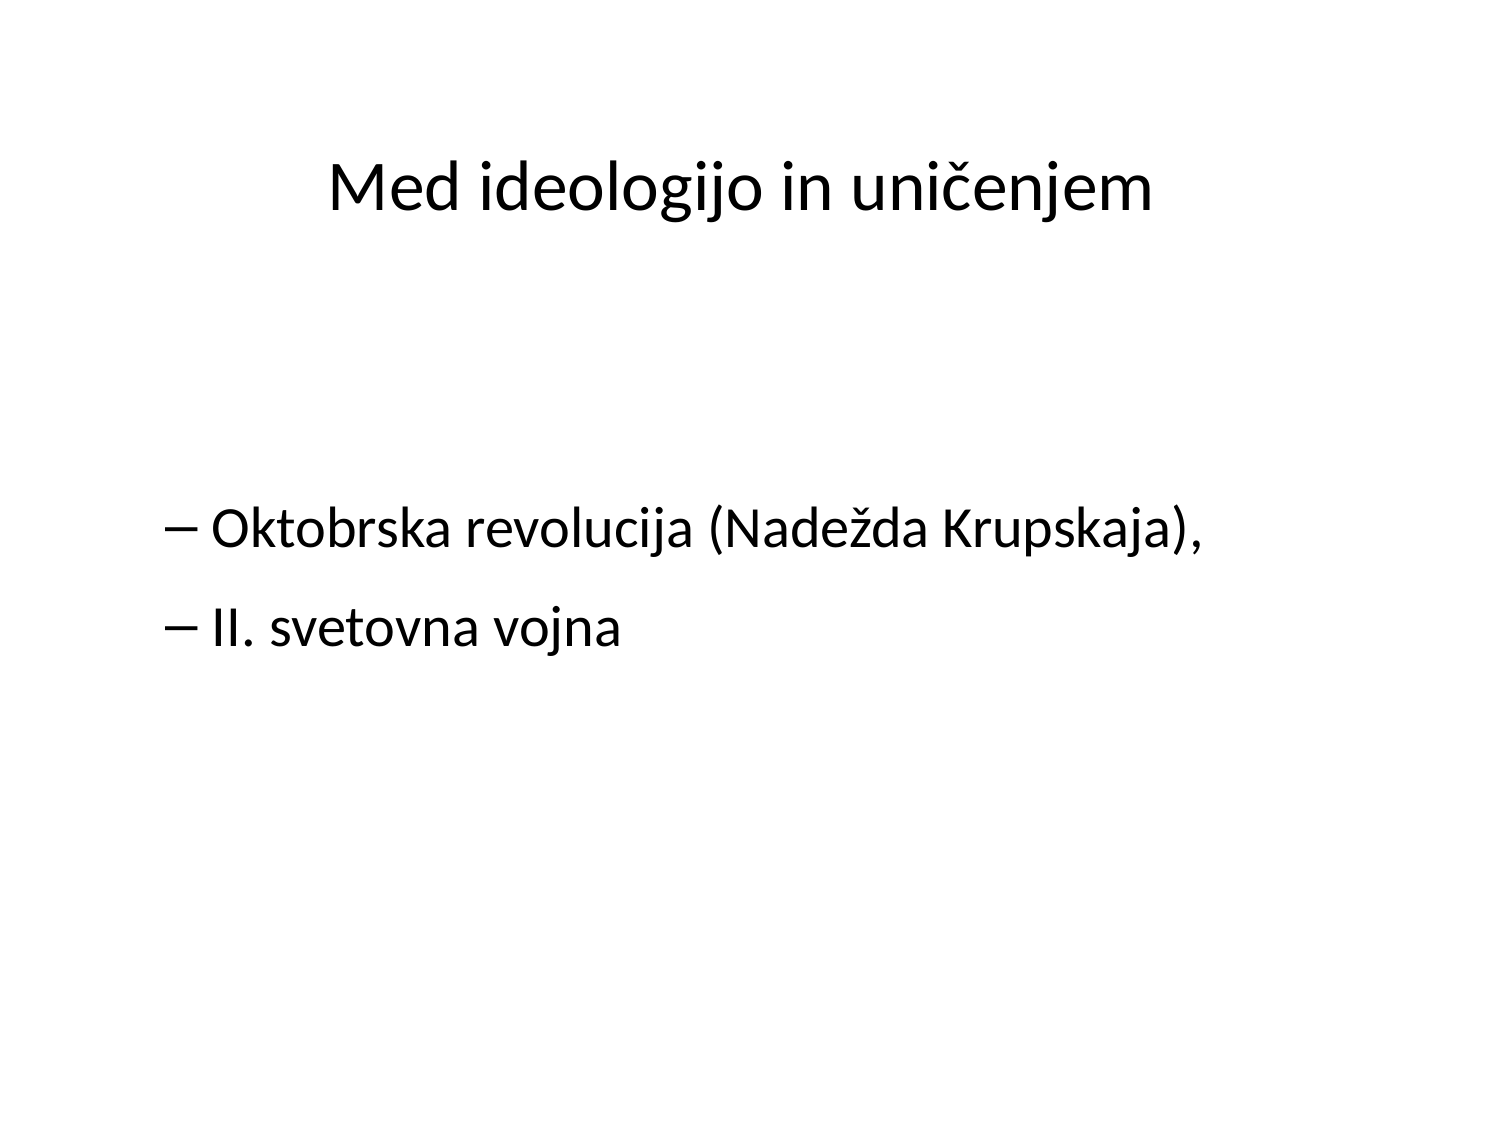

# Med ideologijo in uničenjem
Oktobrska revolucija (Nadežda Krupskaja),
II. svetovna vojna